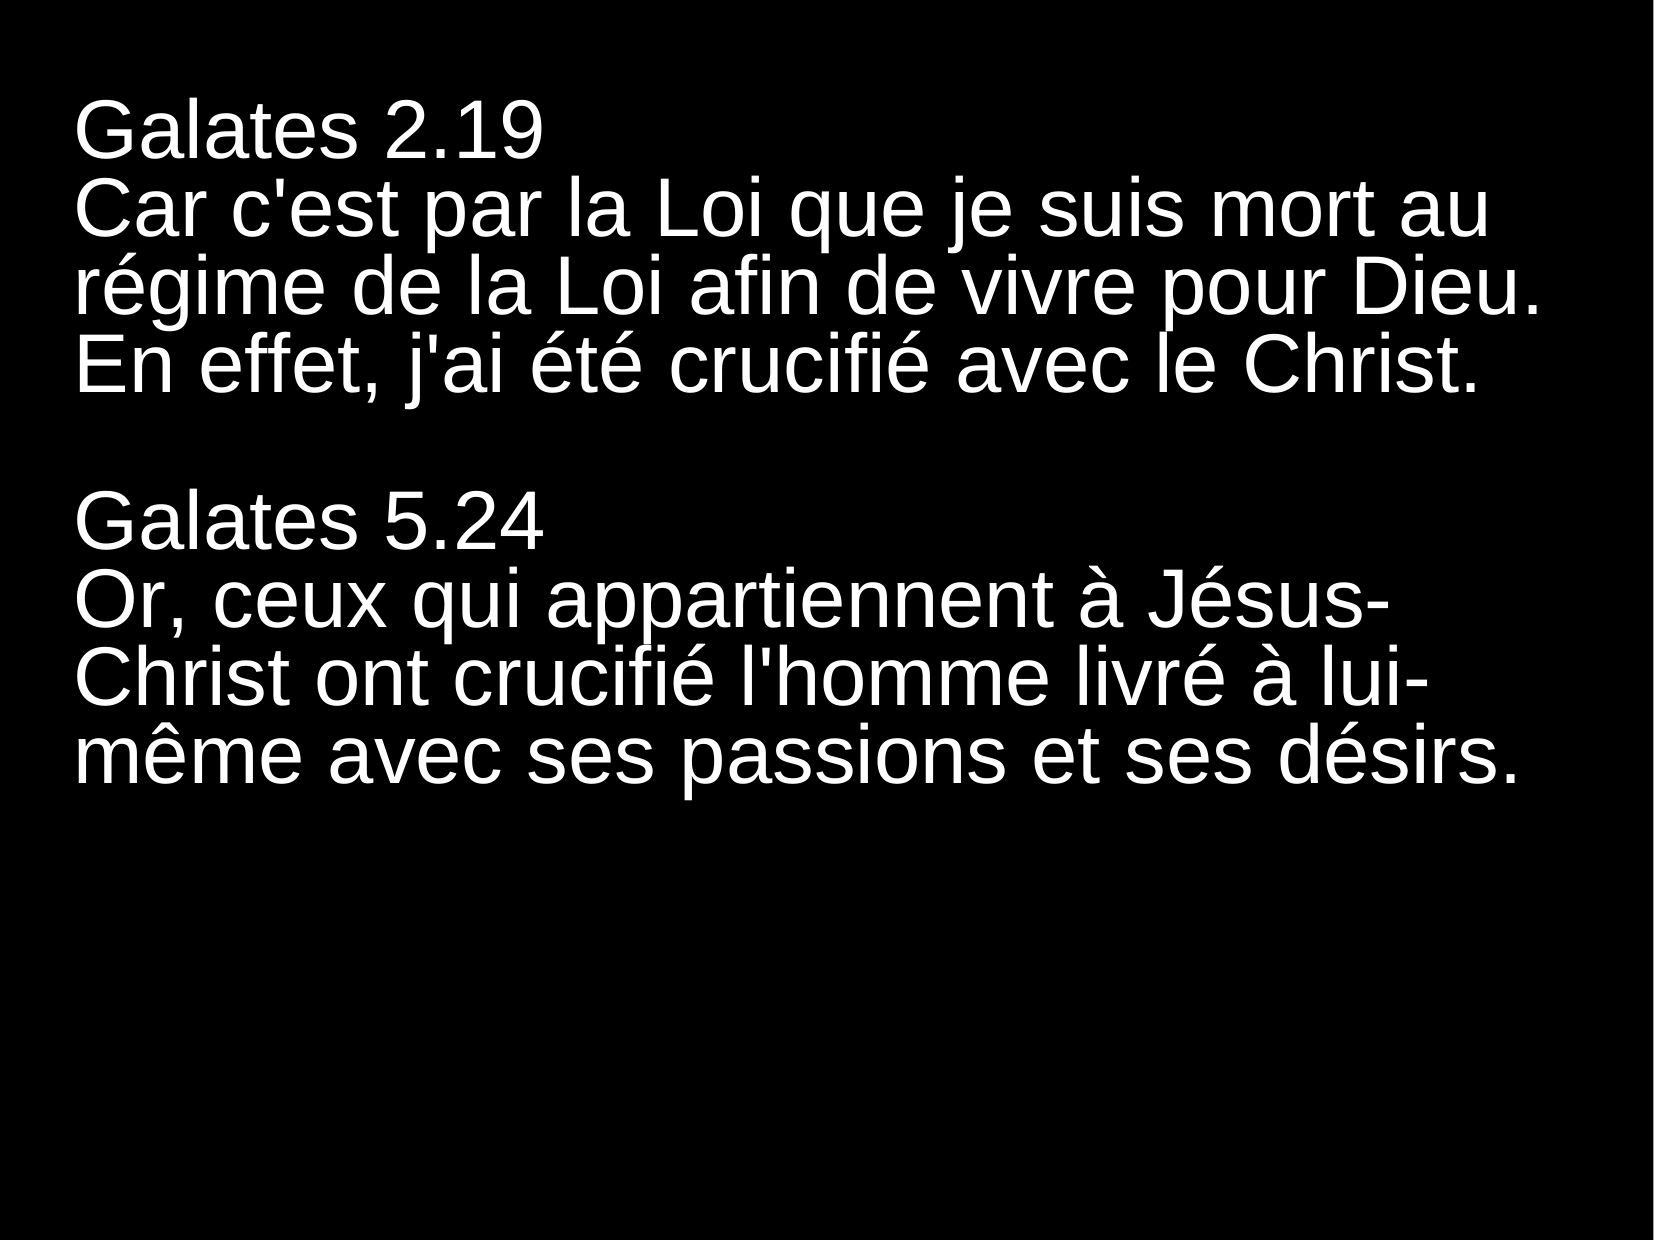

Galates 2.19
Car c'est par la Loi que je suis mort au régime de la Loi afin de vivre pour Dieu. En effet, j'ai été crucifié avec le Christ.
Galates 5.24
Or, ceux qui appartiennent à Jésus-Christ ont crucifié l'homme livré à lui-même avec ses passions et ses désirs.